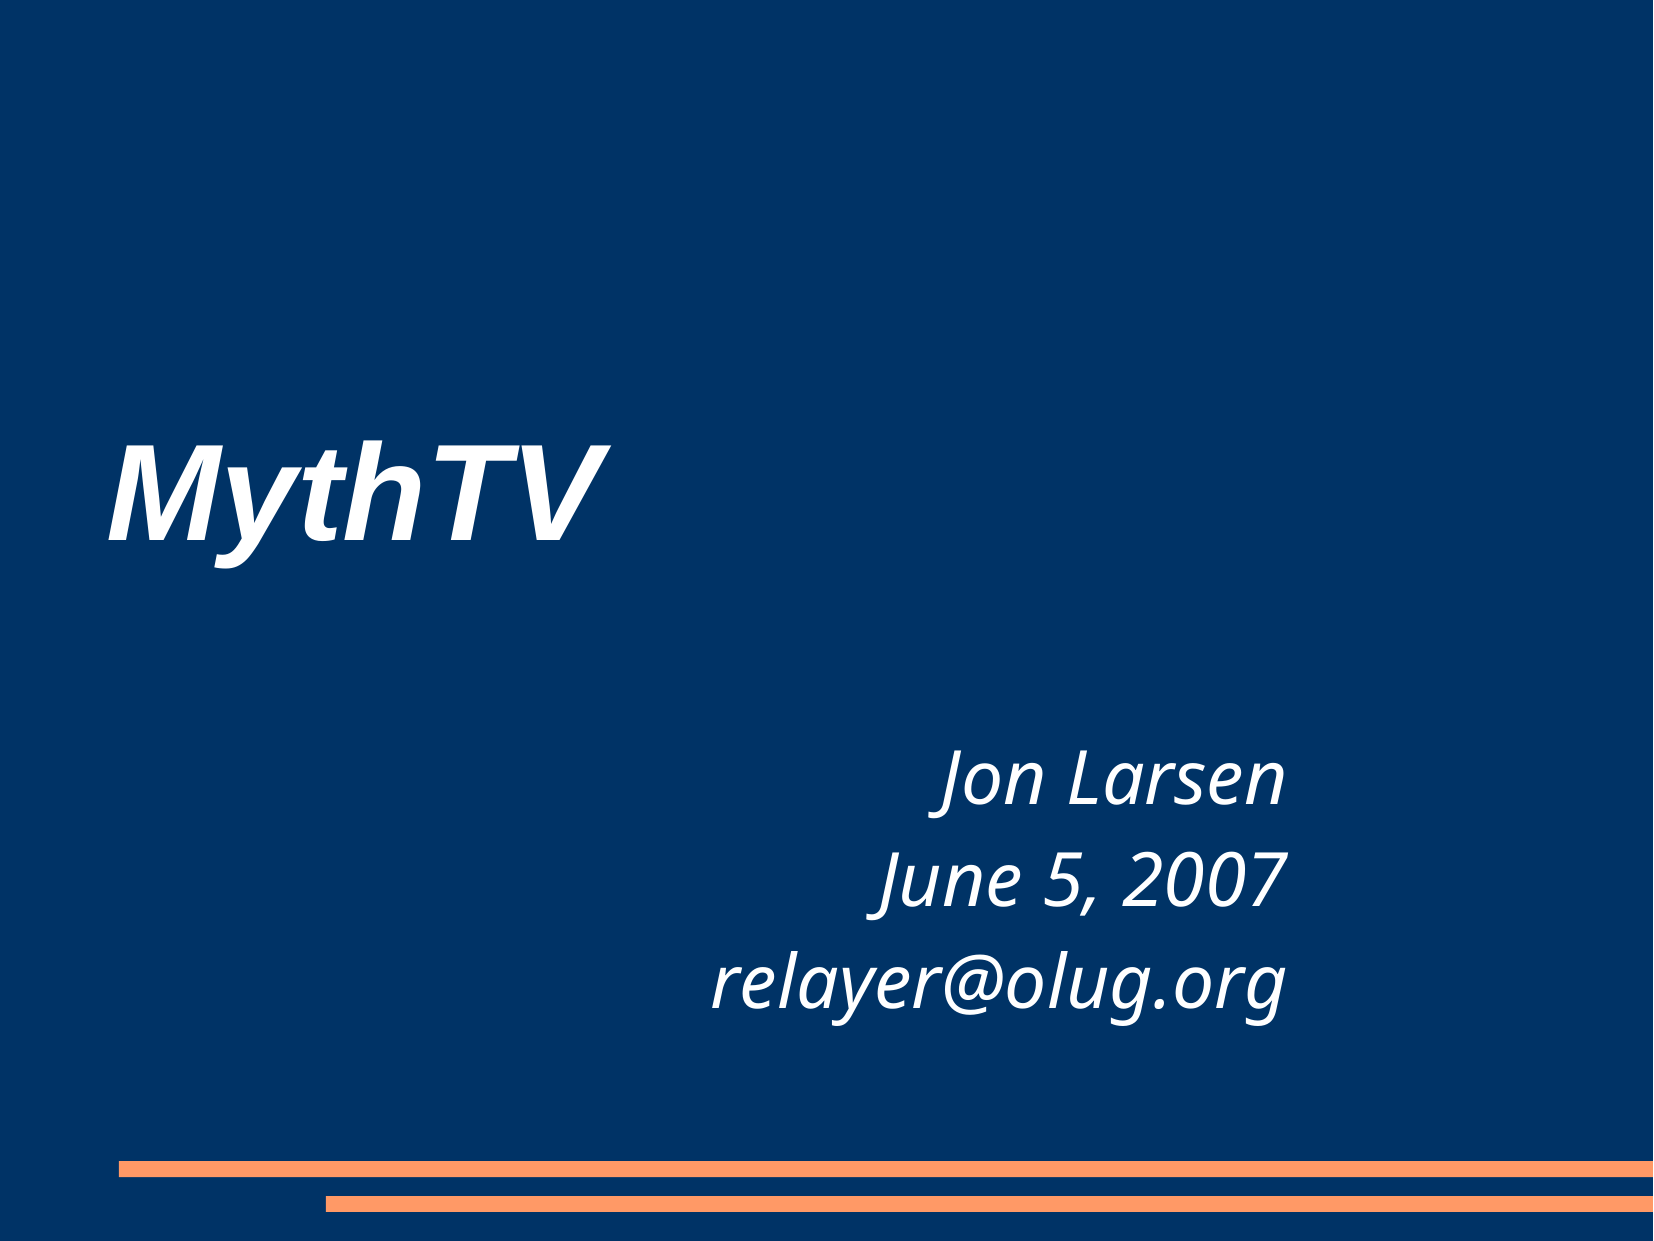

# MythTV
Jon Larsen
June 5, 2007
relayer@olug.org